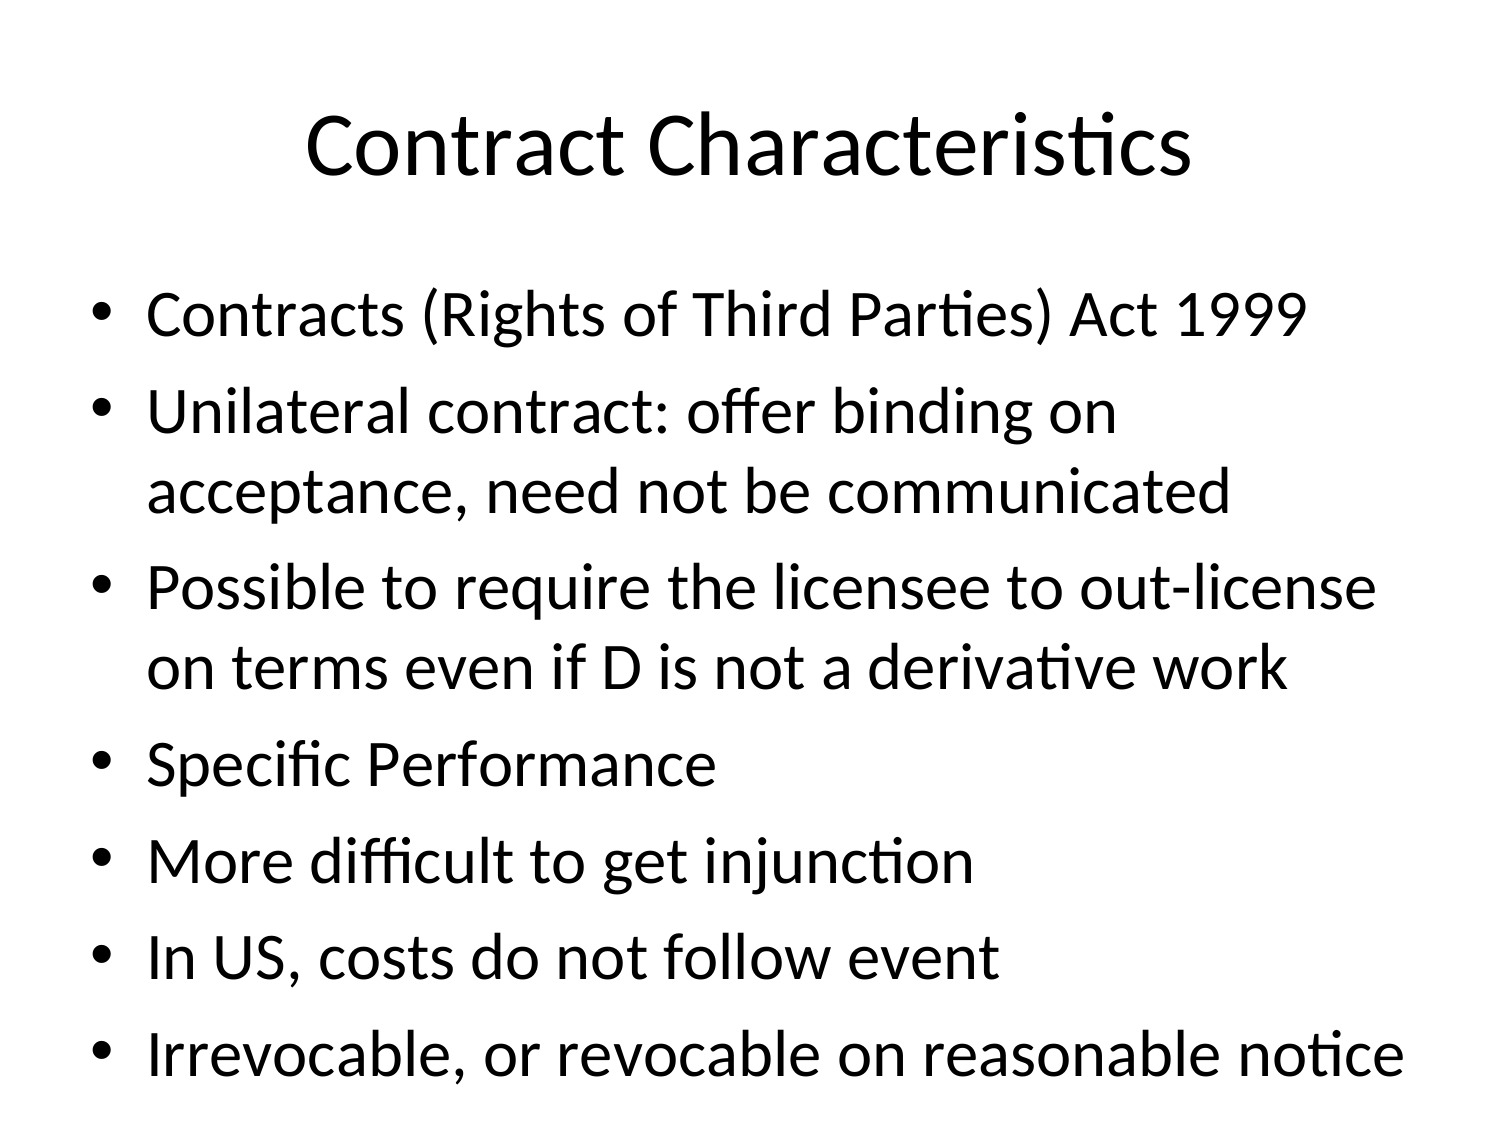

# Contract Characteristics
Contracts (Rights of Third Parties) Act 1999
Unilateral contract: offer binding on acceptance, need not be communicated
Possible to require the licensee to out-license on terms even if D is not a derivative work
Specific Performance
More difficult to get injunction
In US, costs do not follow event
Irrevocable, or revocable on reasonable notice